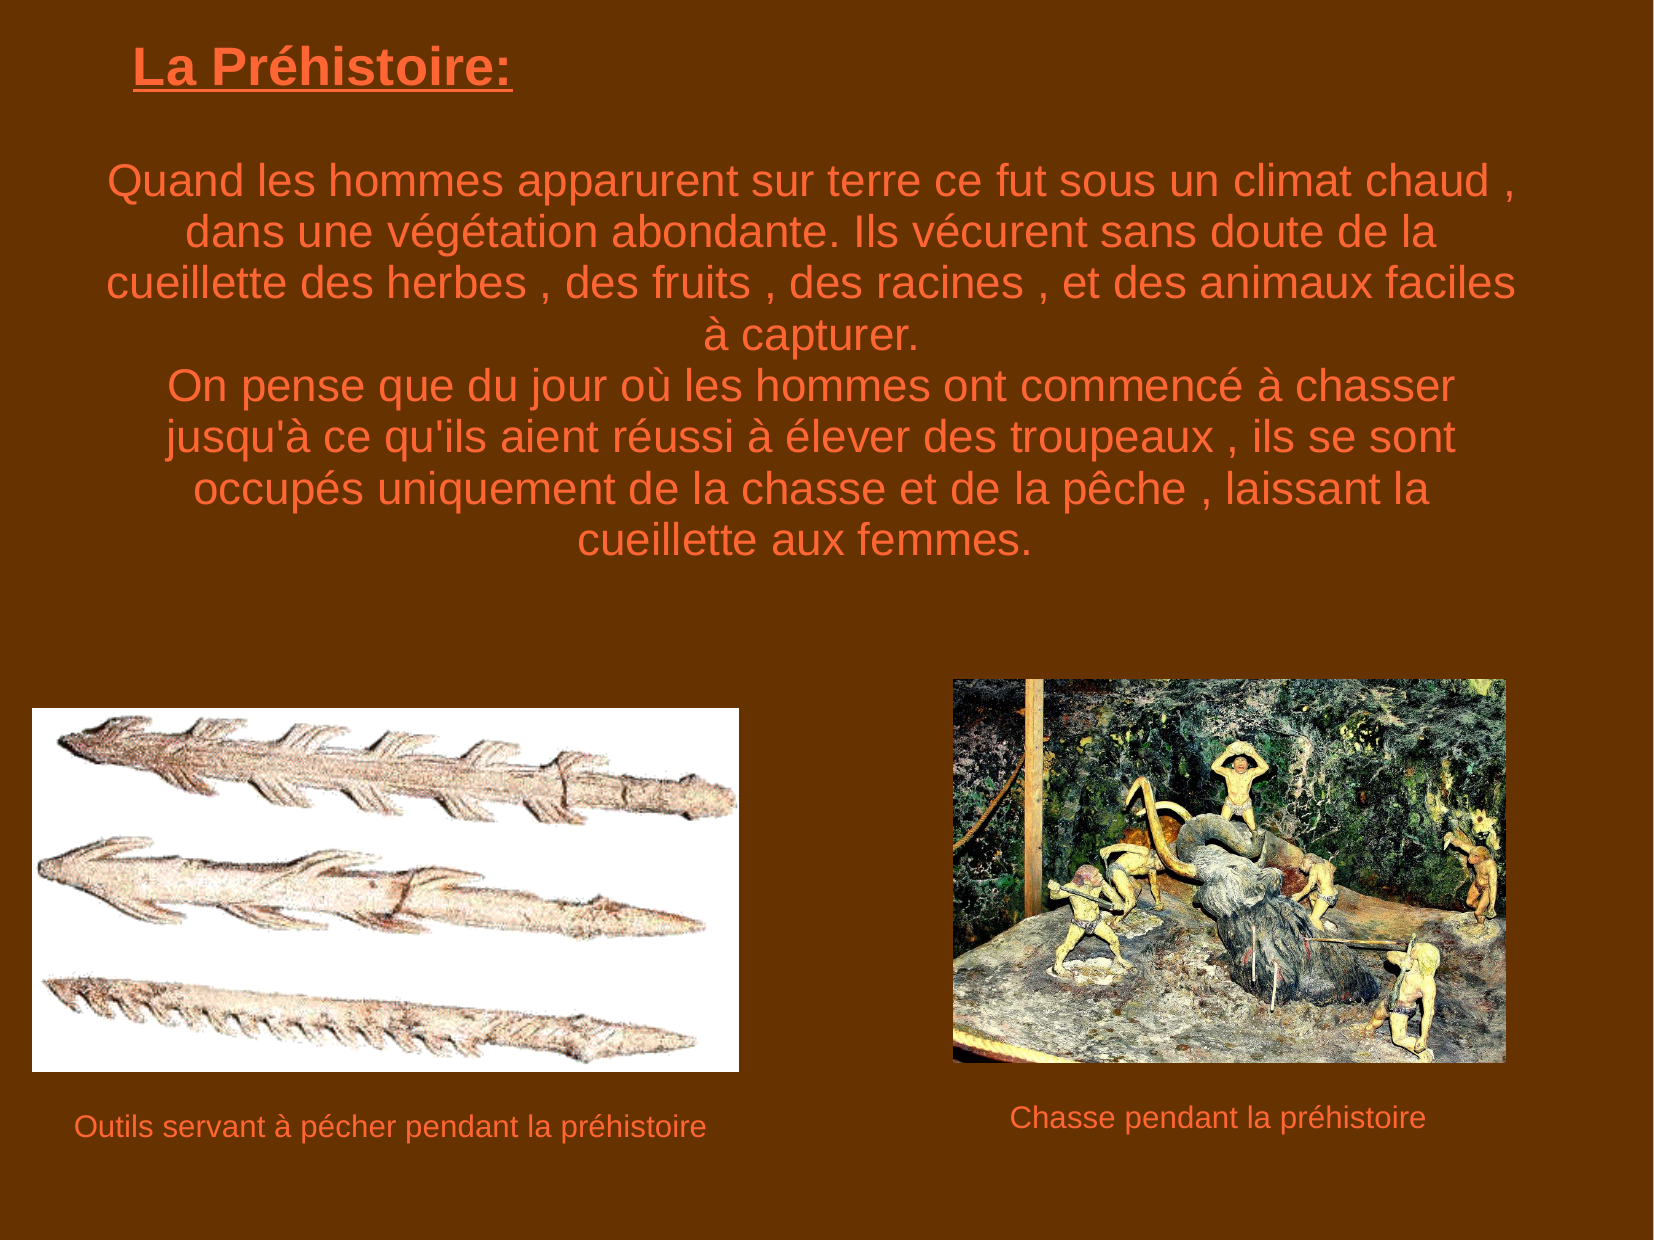

La Préhistoire:
Quand les hommes apparurent sur terre ce fut sous un climat chaud , dans une végétation abondante. Ils vécurent sans doute de la cueillette des herbes , des fruits , des racines , et des animaux faciles à capturer.
On pense que du jour où les hommes ont commencé à chasser jusqu'à ce qu'ils aient réussi à élever des troupeaux , ils se sont occupés uniquement de la chasse et de la pêche , laissant la cueillette aux femmes.
Chasse pendant la préhistoire
Outils servant à pécher pendant la préhistoire